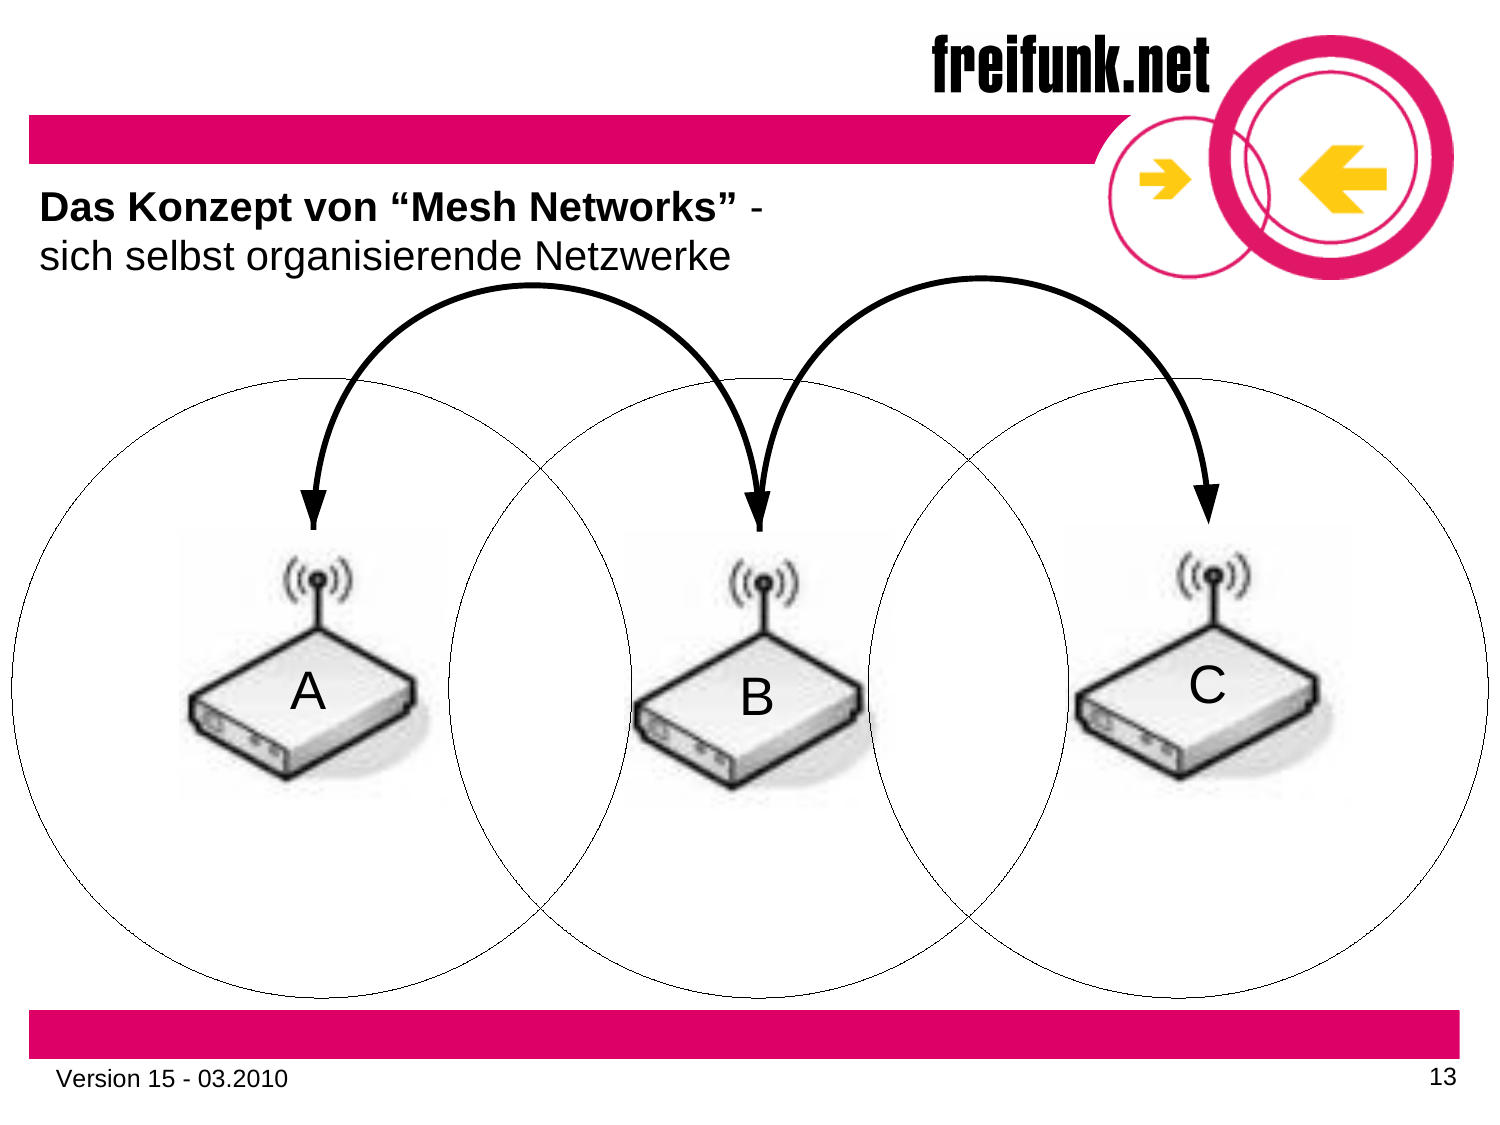

Das Konzept von “Mesh Networks” -
sich selbst organisierende Netzwerke
C
A
B
13
Version 15 - 03.2010